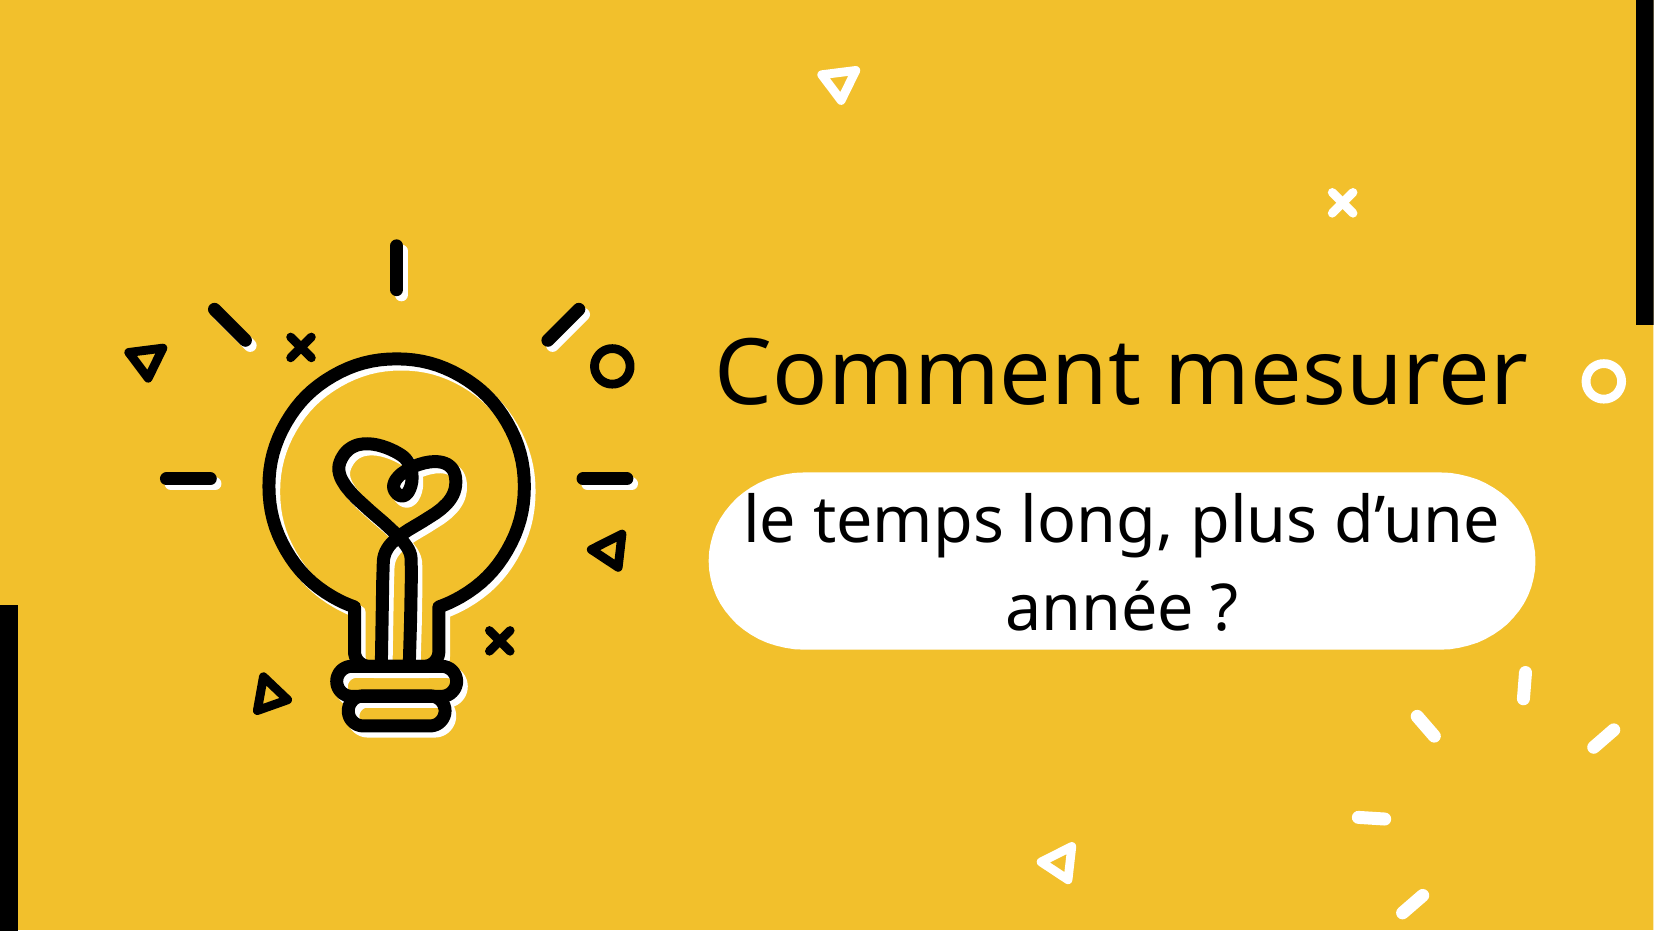

# Comment mesurer
le temps long, plus d’une année ?